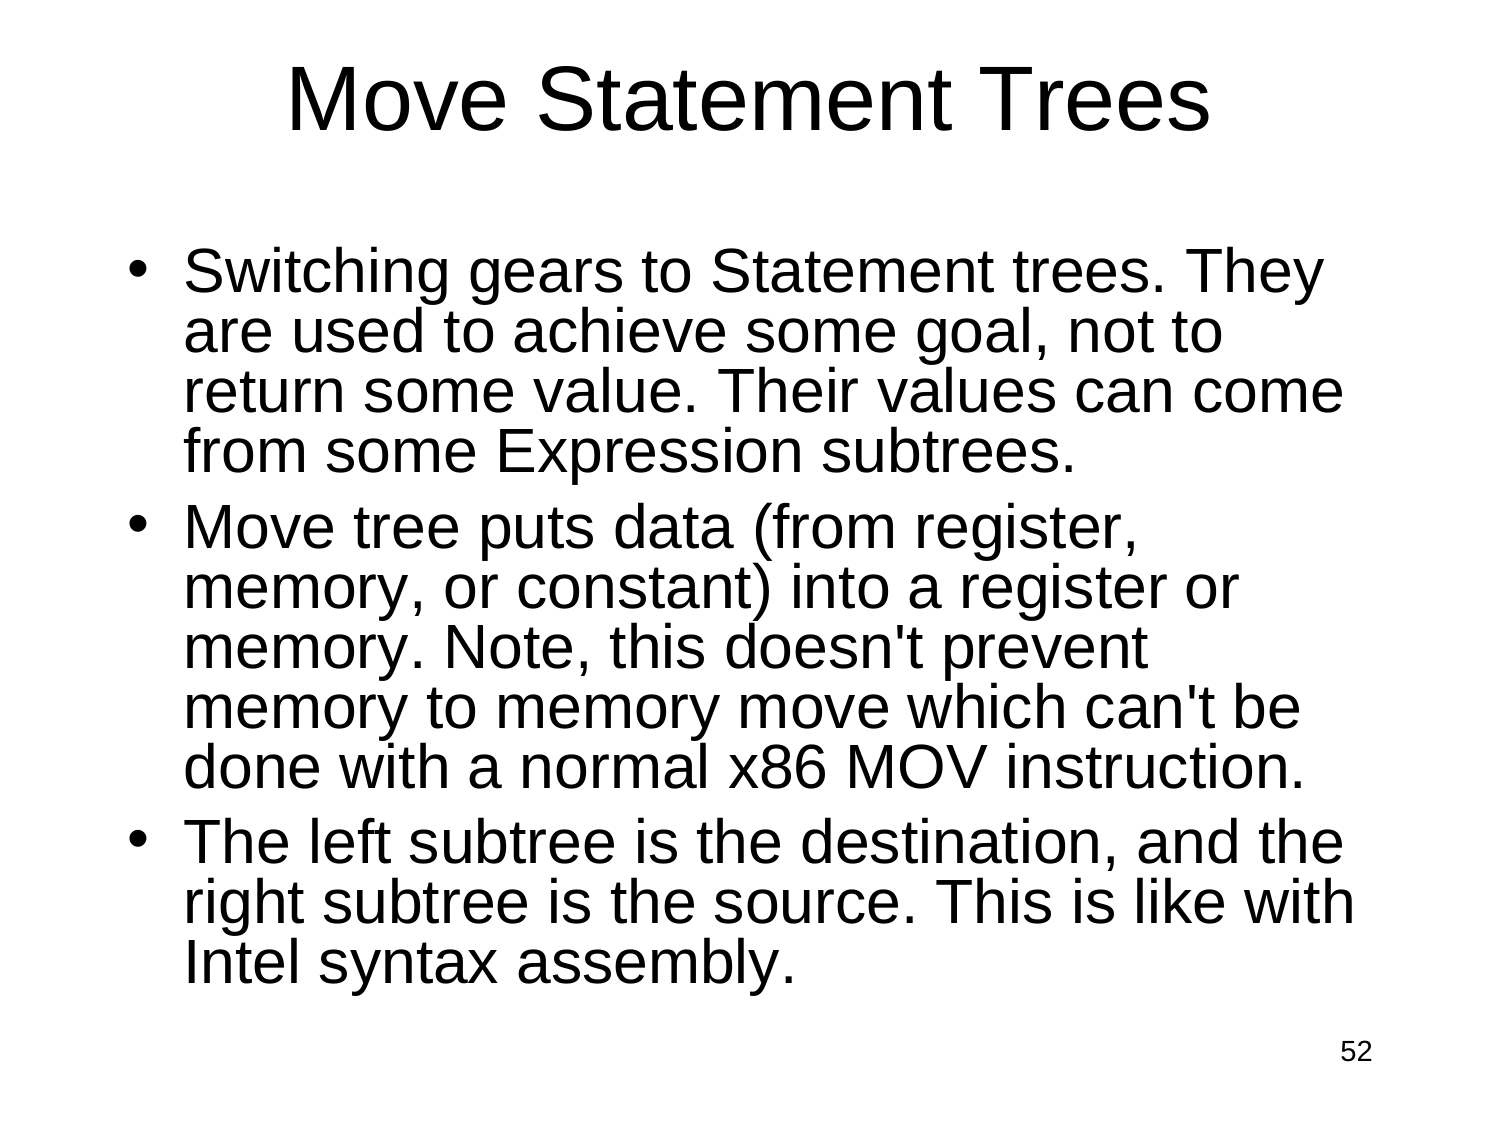

# Move Statement Trees
Switching gears to Statement trees. They are used to achieve some goal, not to return some value. Their values can come from some Expression subtrees.
Move tree puts data (from register, memory, or constant) into a register or memory. Note, this doesn't prevent memory to memory move which can't be done with a normal x86 MOV instruction.
The left subtree is the destination, and the right subtree is the source. This is like with Intel syntax assembly.